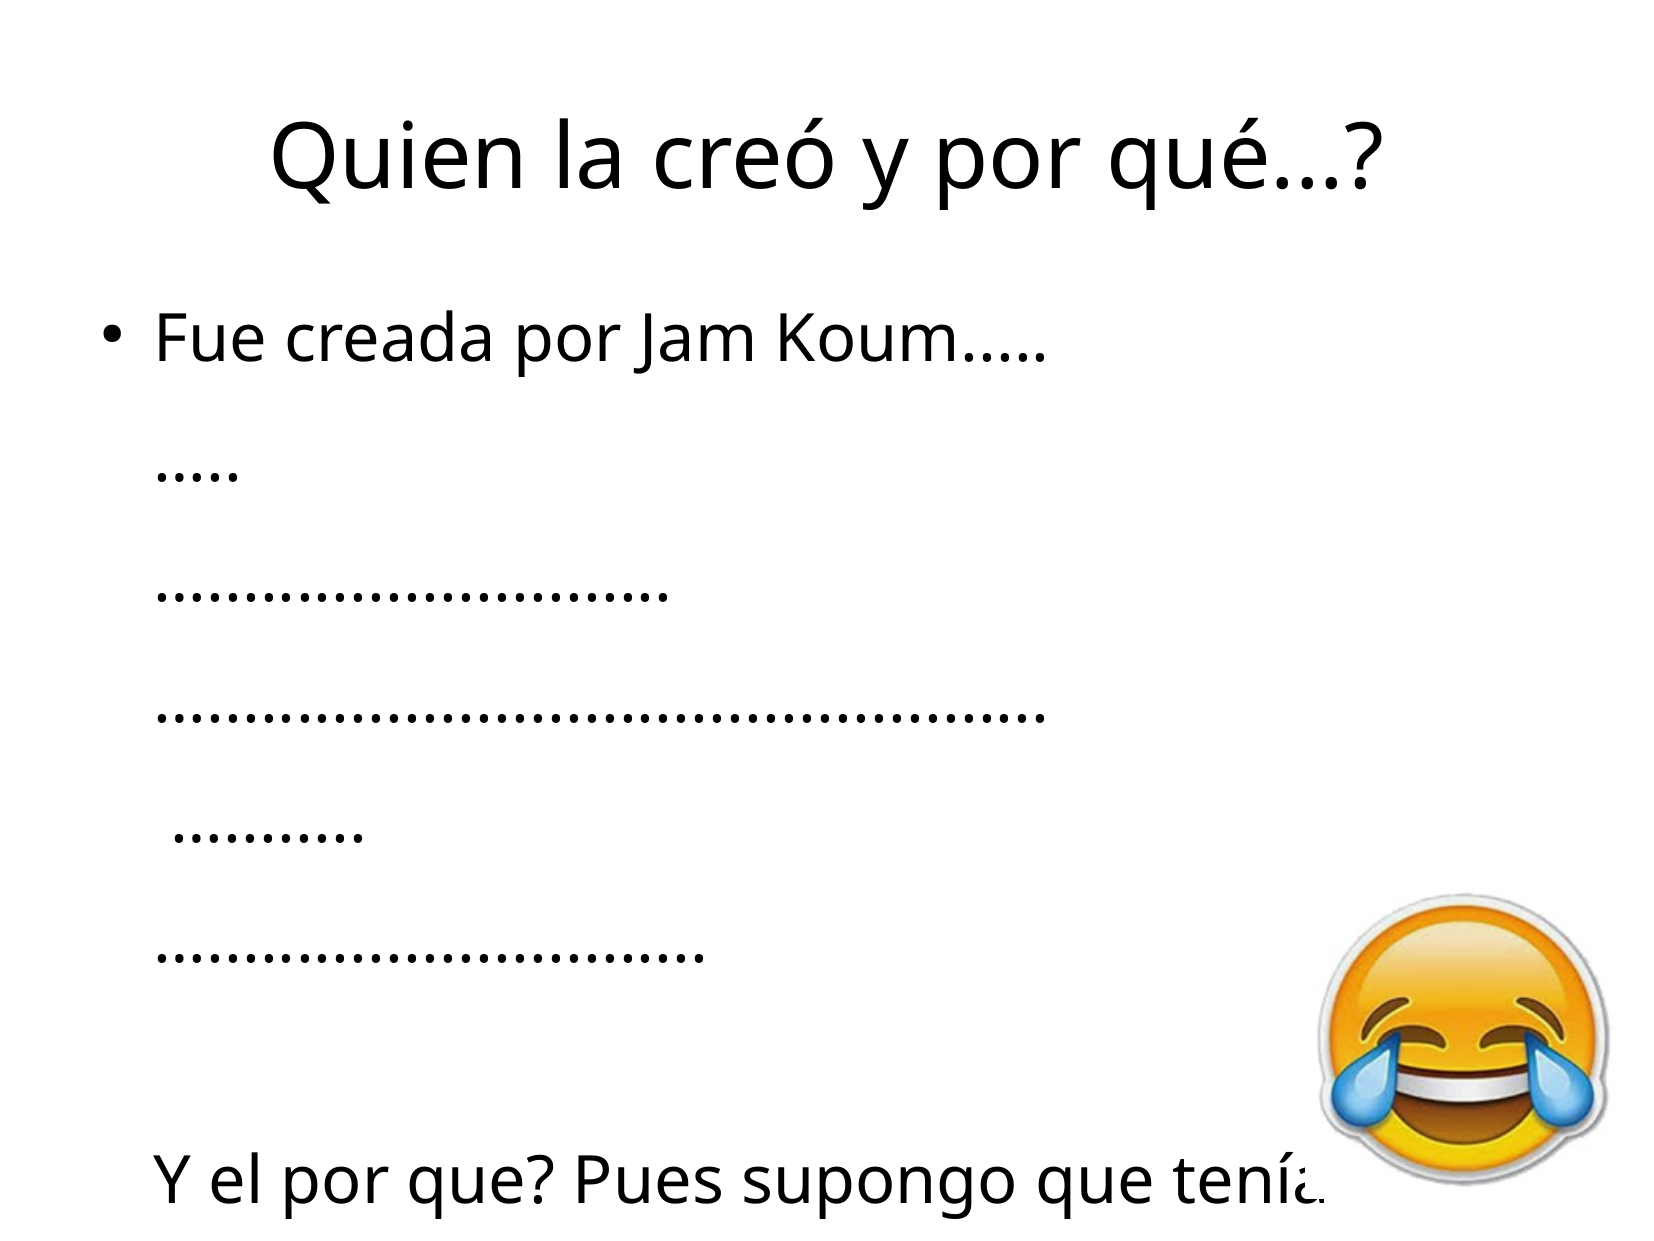

# Quien la creó y por qué...?
Fue creada por Jam Koum.....
…..
…..........................
…...............................................
 …........
…............................
Y el por que? Pues supongo que tenía demasiado tiempo libre